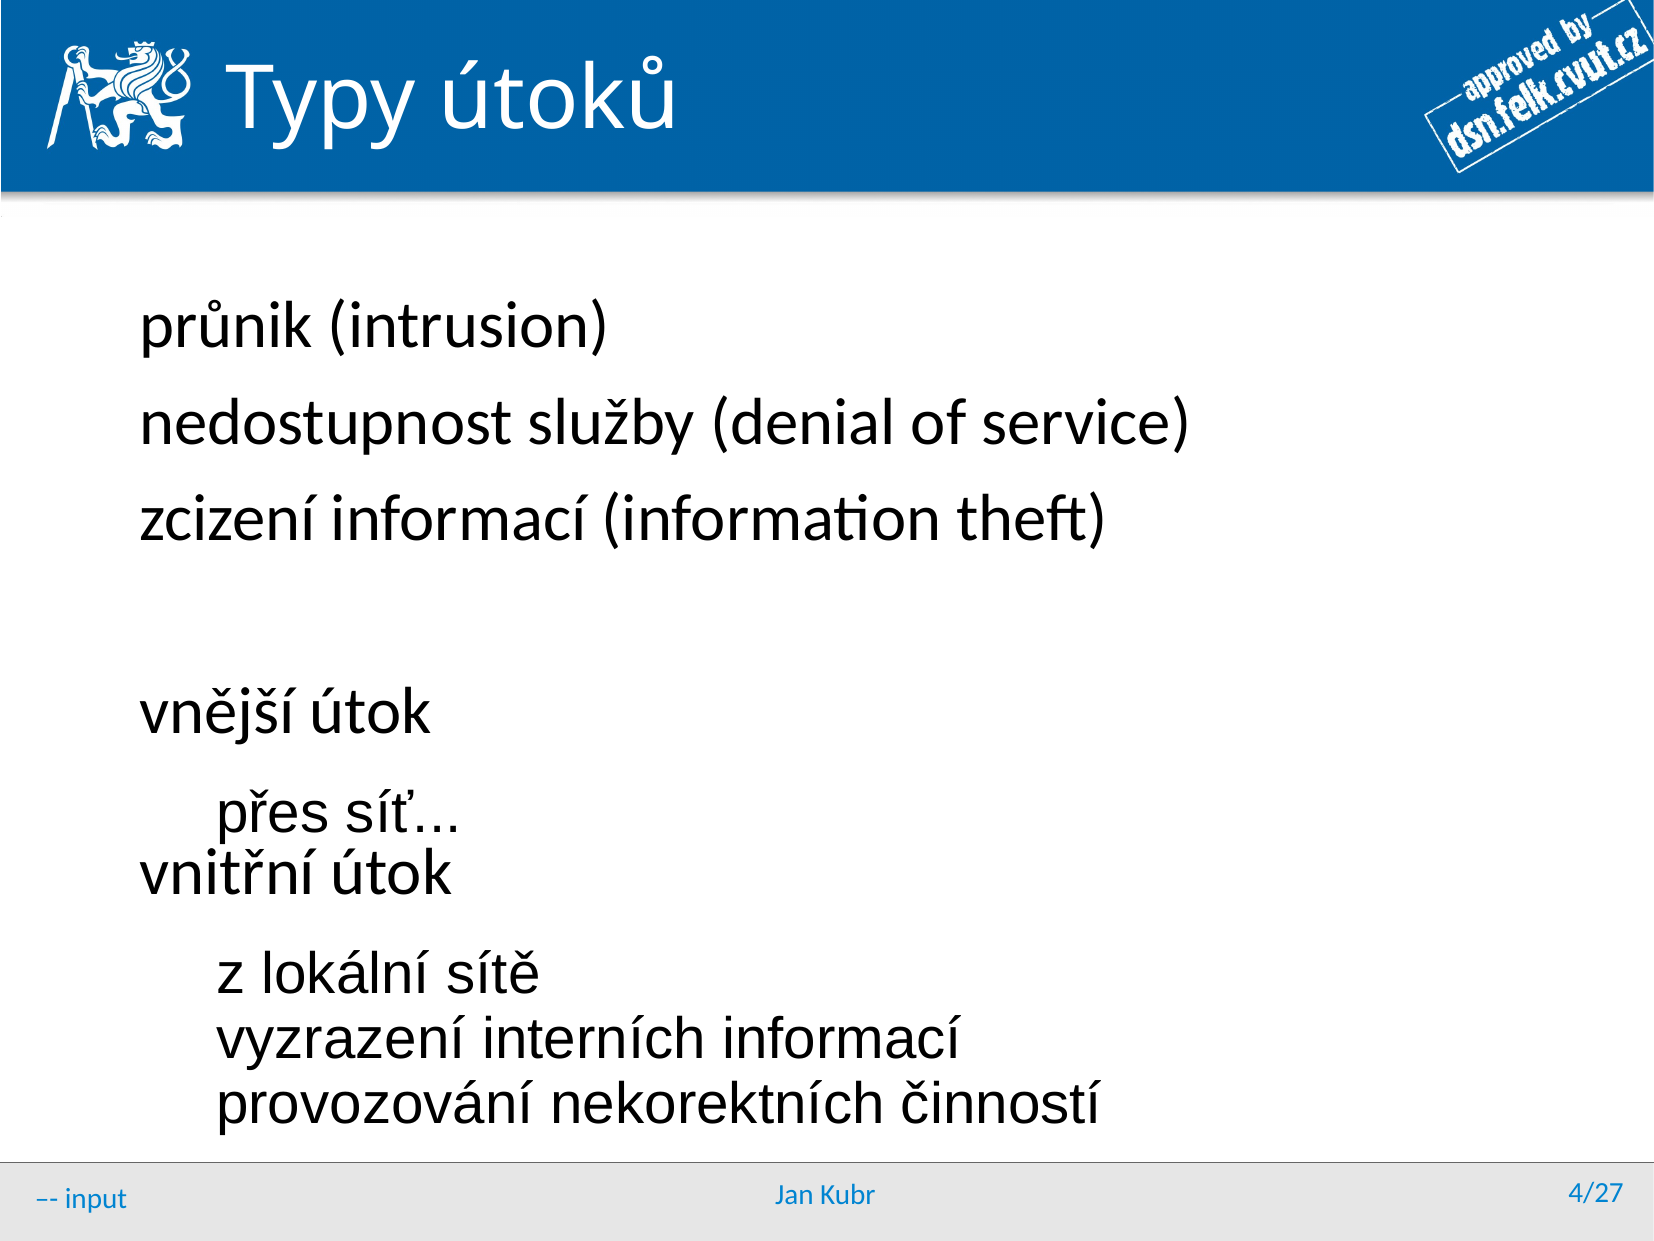

# Typy útoků
průnik (intrusion)
nedostupnost služby (denial of service)
zcizení informací (information theft)
vnější útok
přes síť...
vnitřní útok
z lokální sítě
vyzrazení interních informací
provozování nekorektních činností
4
Jan Kubr
02/2006